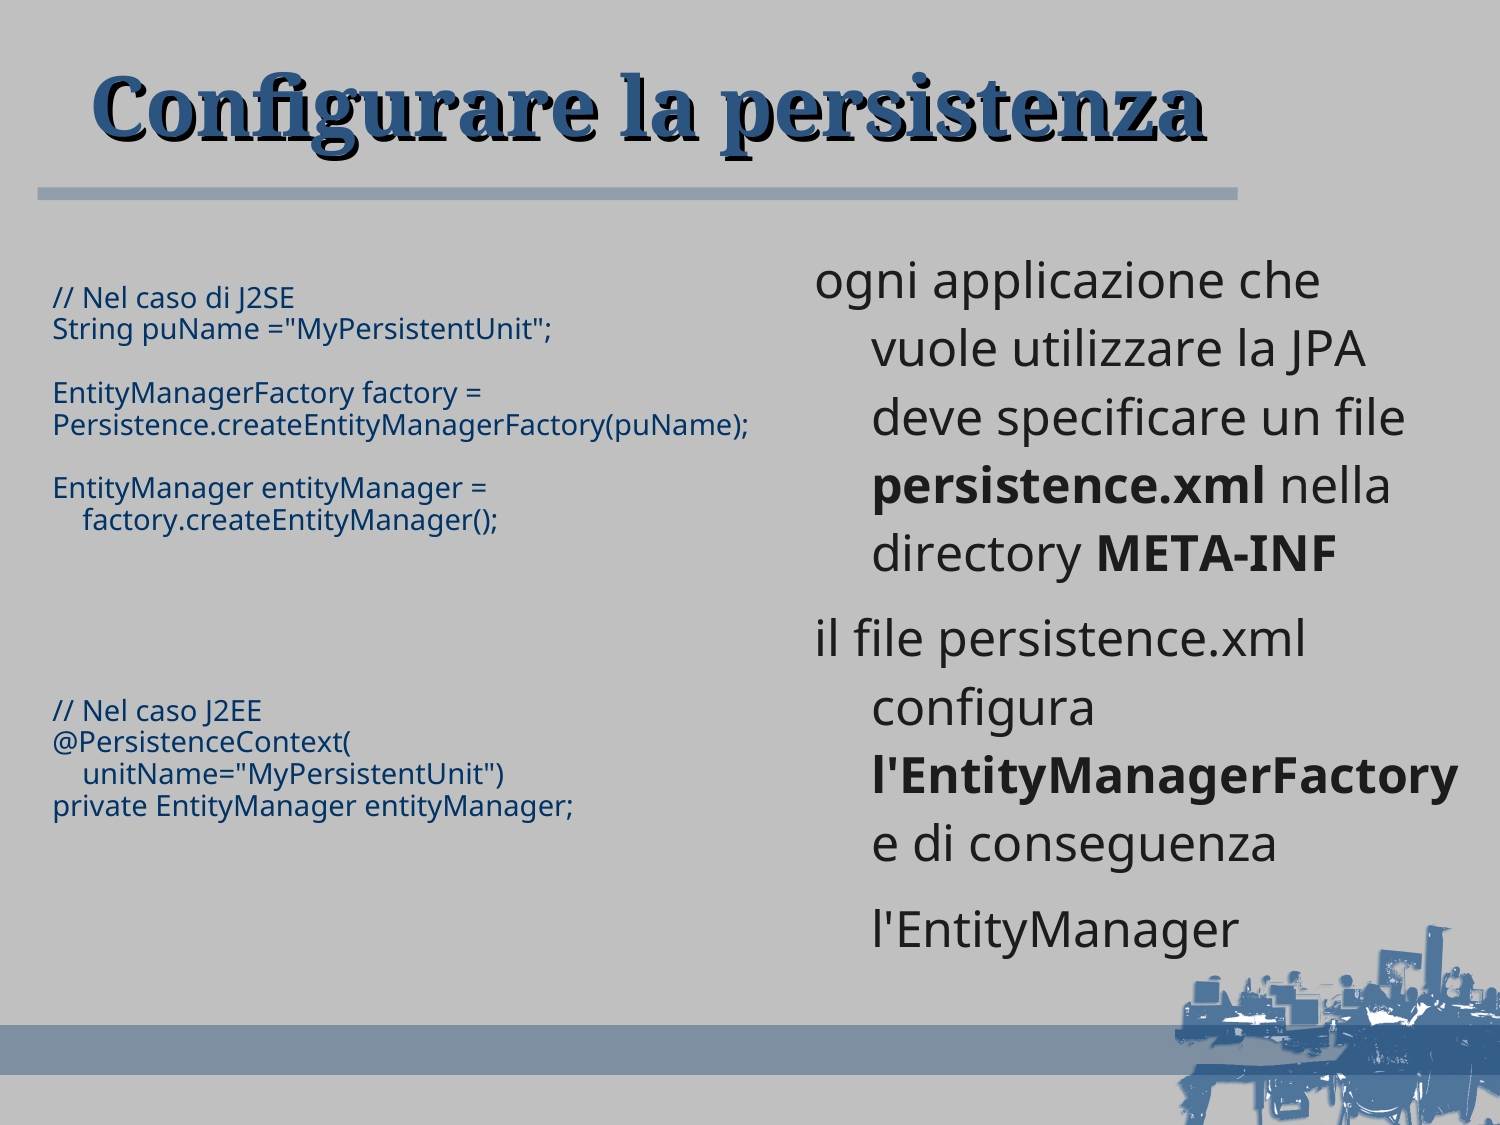

# Configurare la persistenza
ogni applicazione che vuole utilizzare la JPA deve specificare un file persistence.xml nella directory META-INF
il file persistence.xml configura l'EntityManagerFactory e di conseguenza l'EntityManager
// Nel caso di J2SE
String puName ="MyPersistentUnit";
EntityManagerFactory factory = Persistence.createEntityManagerFactory(puName);
EntityManager entityManager =
 factory.createEntityManager();
// Nel caso J2EE
@PersistenceContext(
 unitName="MyPersistentUnit")
private EntityManager entityManager;